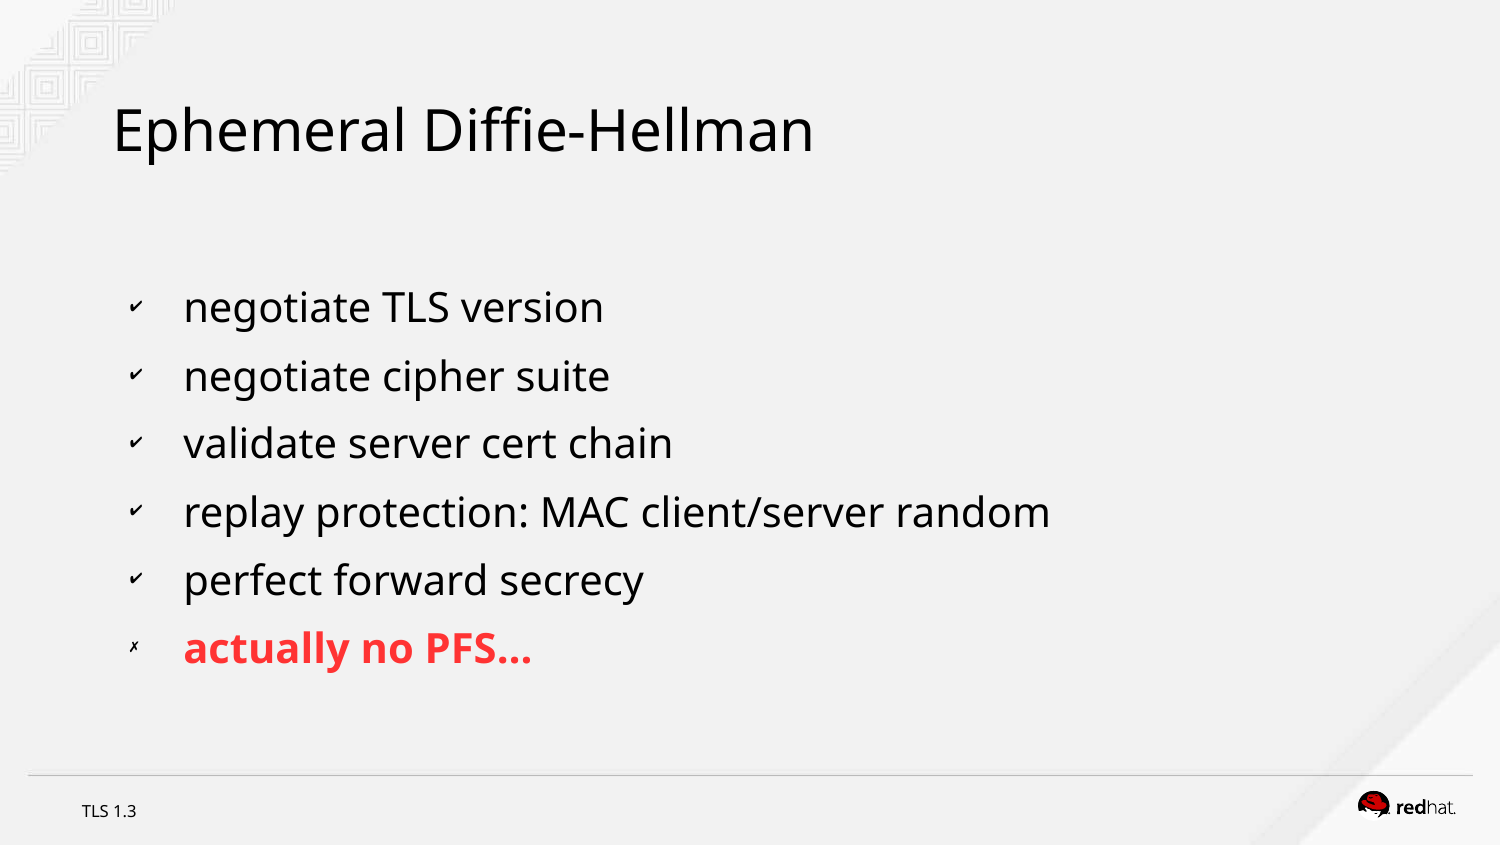

# Ephemeral Diffie-Hellman
negotiate TLS version
negotiate cipher suite
validate server cert chain
replay protection: MAC client/server random
perfect forward secrecy
actually no PFS…
TLS 1.3